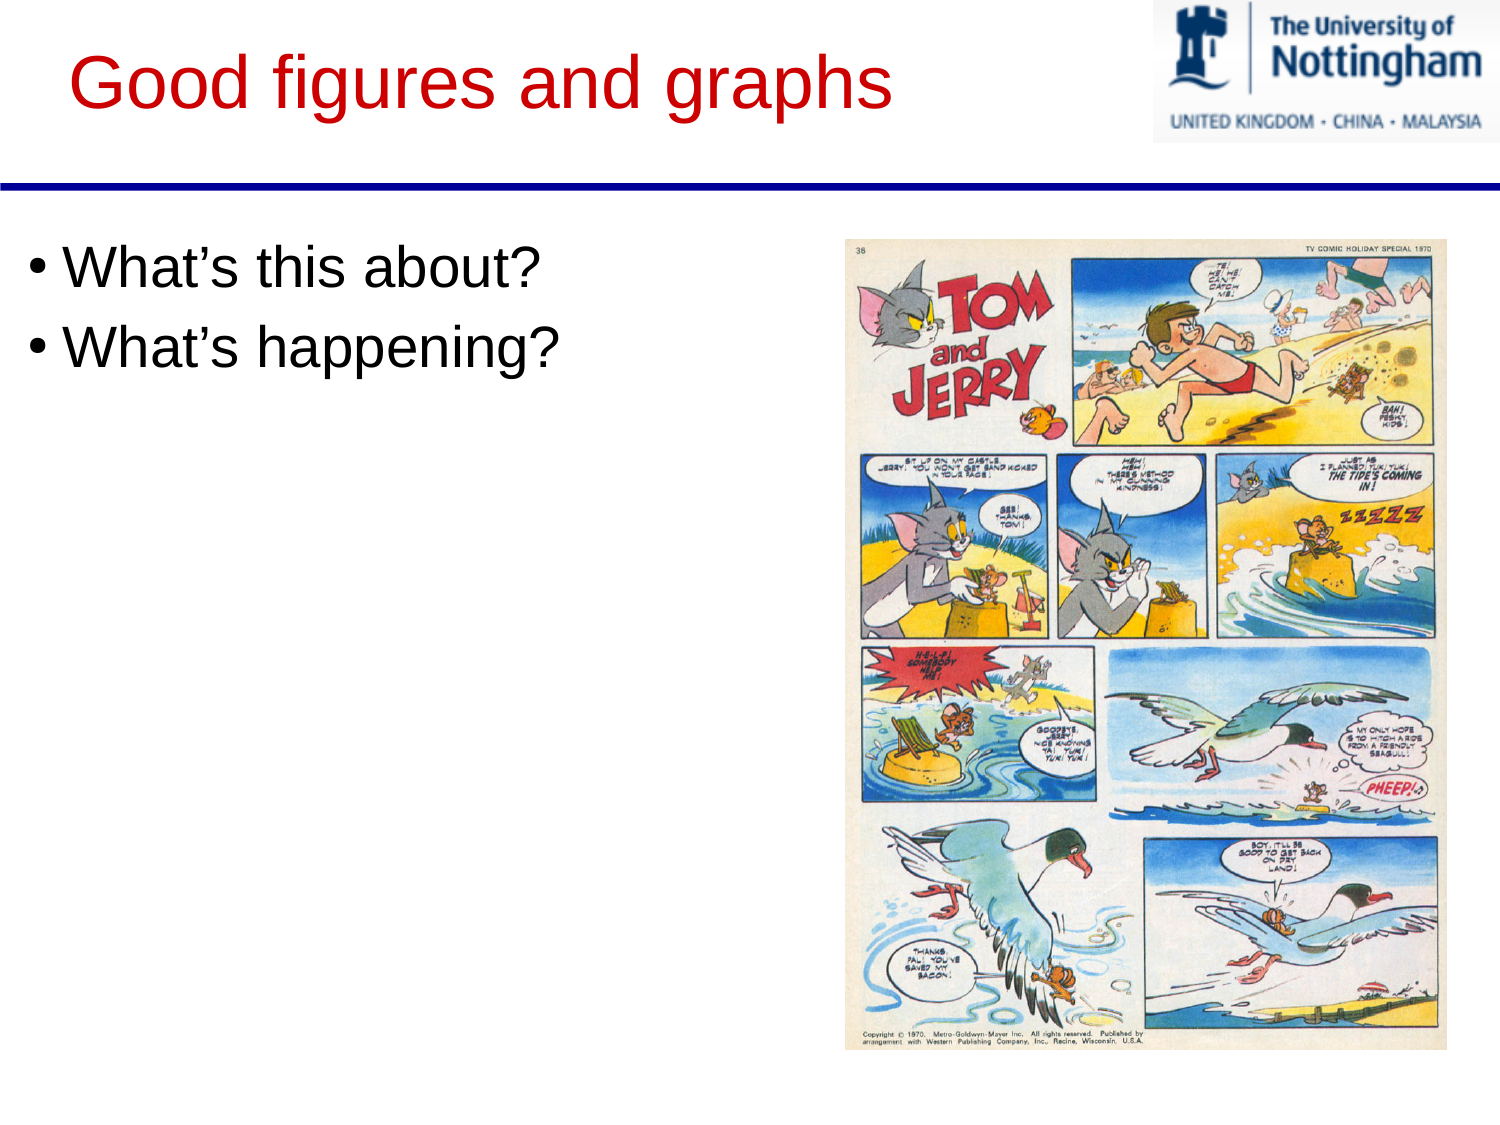

Good figures and graphs
What’s this about?
What’s happening?